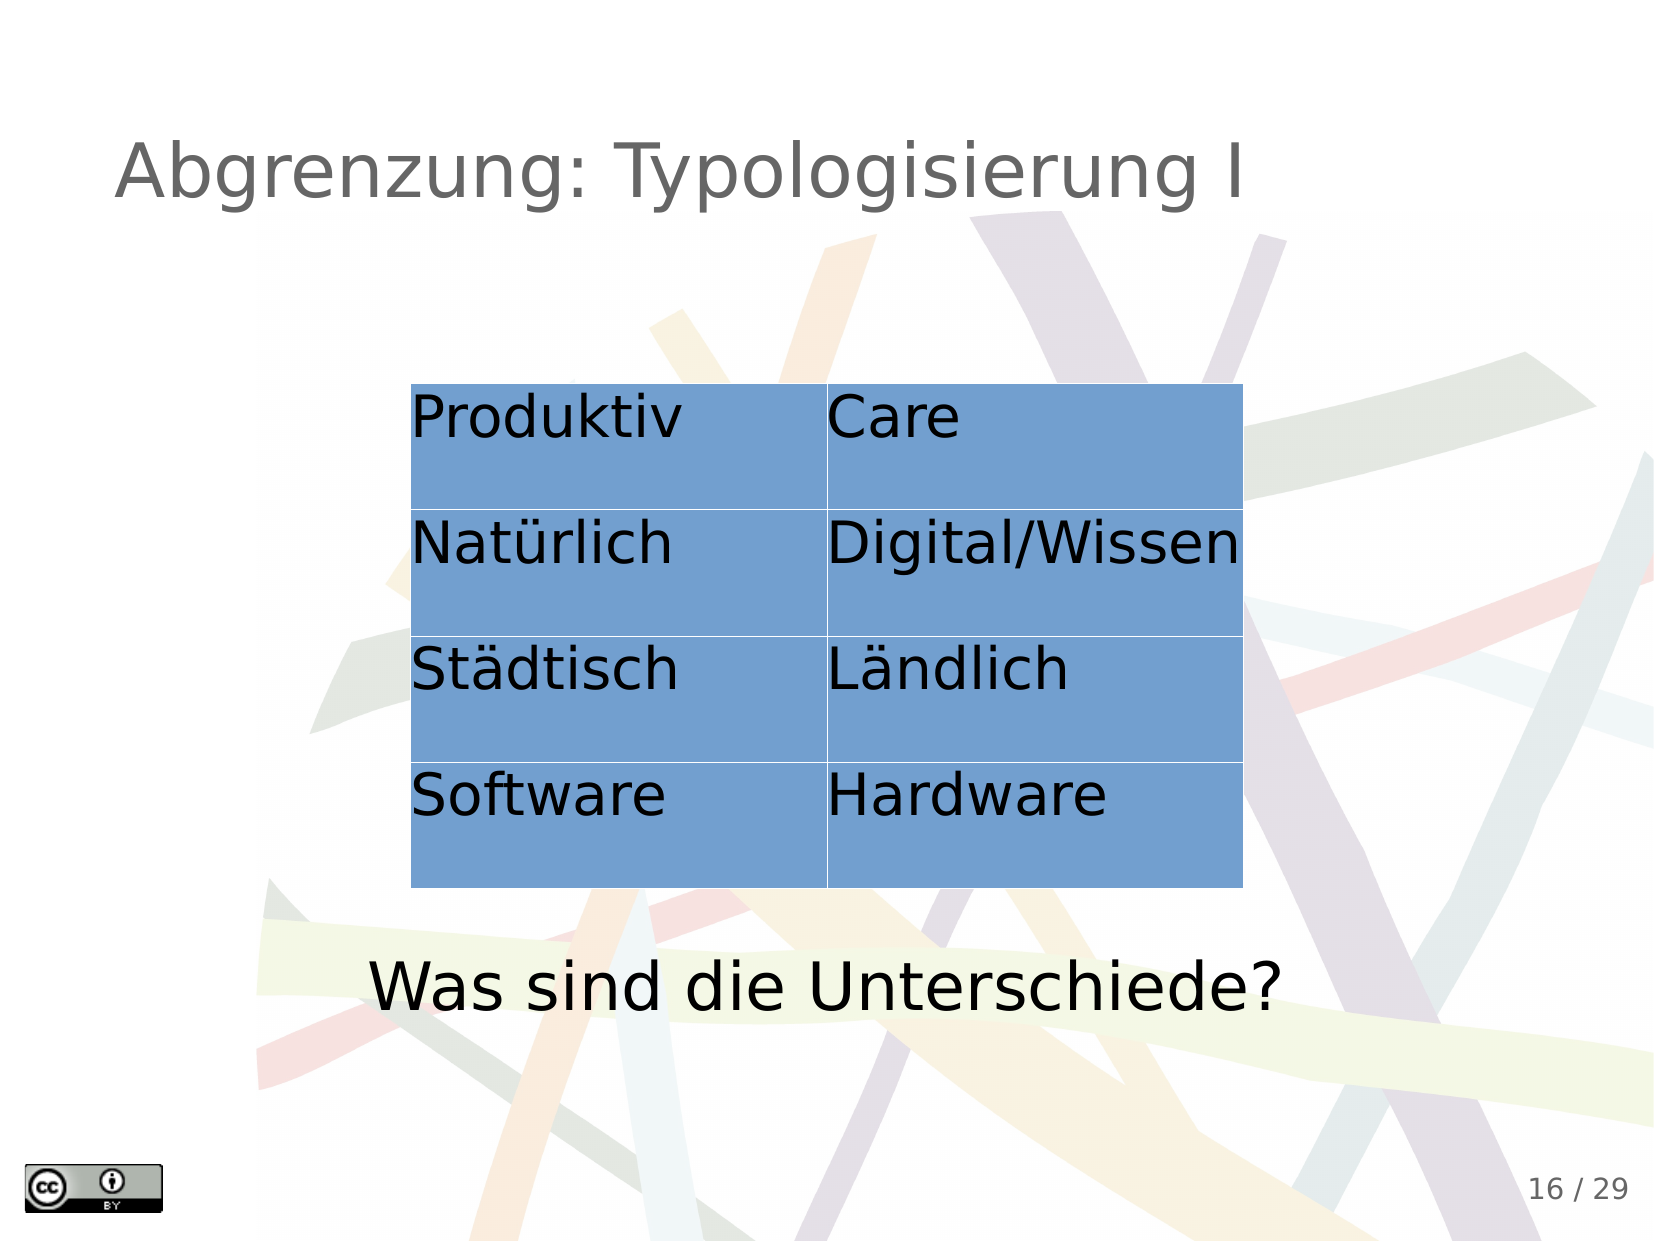

# Abgrenzung: Typologisierung I
Was sind die Unterschiede?
| Produktiv | Care |
| --- | --- |
| Natürlich | Digital/Wissen |
| Städtisch | Ländlich |
| Software | Hardware |
16